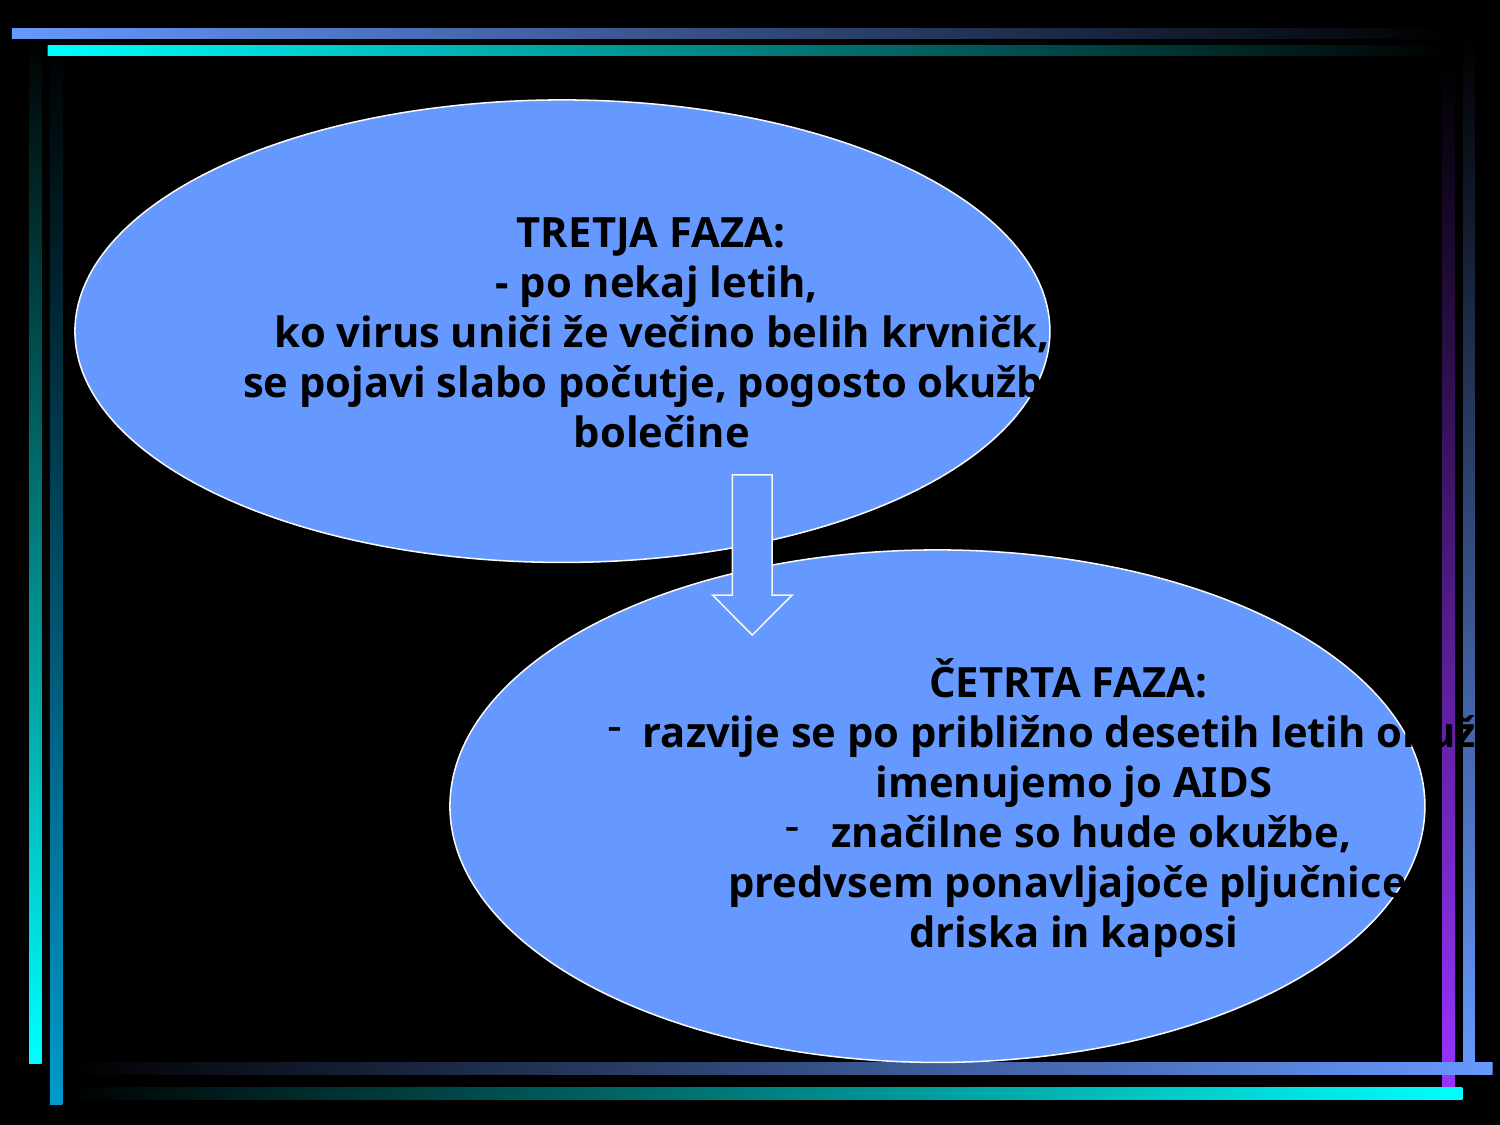

TRETJA FAZA:
- po nekaj letih,
 ko virus uniči že večino belih krvničk,
 se pojavi slabo počutje, pogosto okužbe,
 bolečine
ČETRTA FAZA:
razvije se po približno desetih letih okužbe,
 imenujemo jo AIDS
 značilne so hude okužbe,
 predvsem ponavljajoče pljučnice,
driska in kaposi